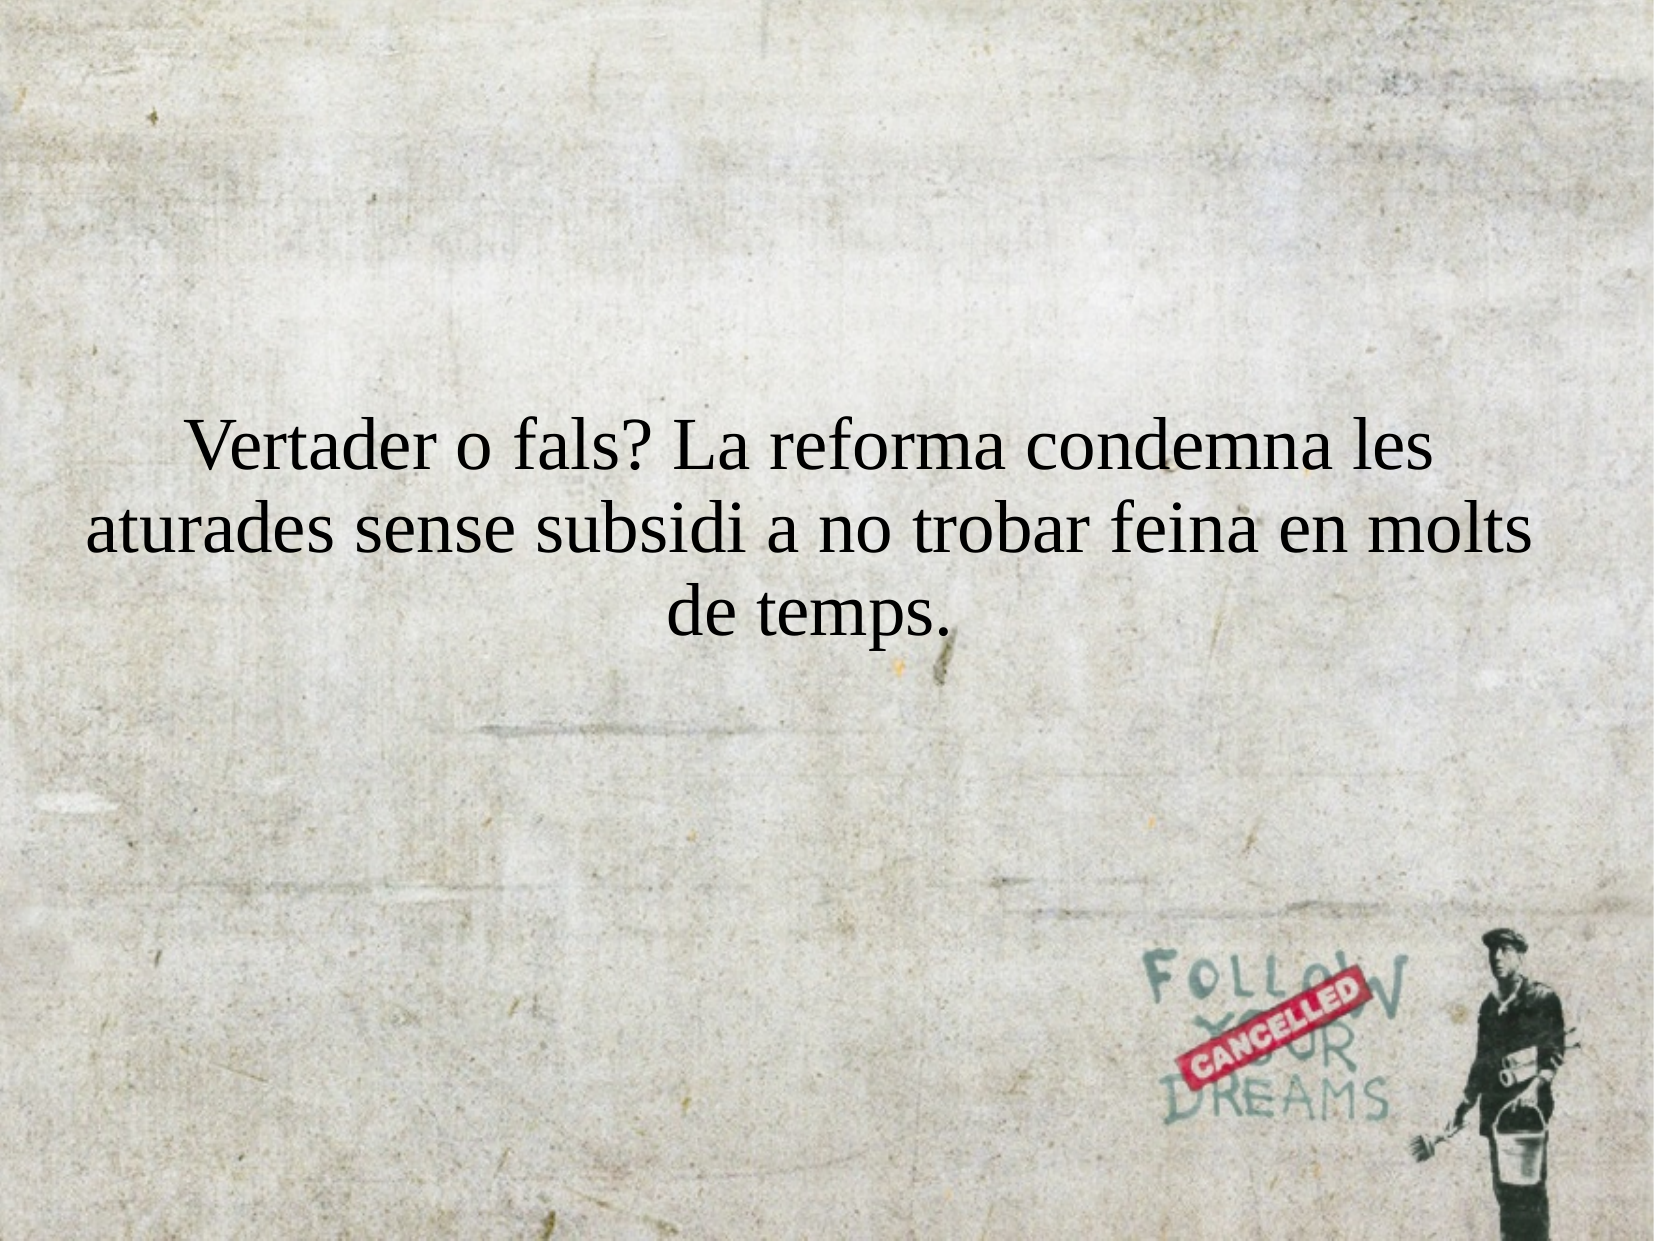

#
Vertader o fals? La reforma condemna les aturades sense subsidi a no trobar feina en molts de temps.